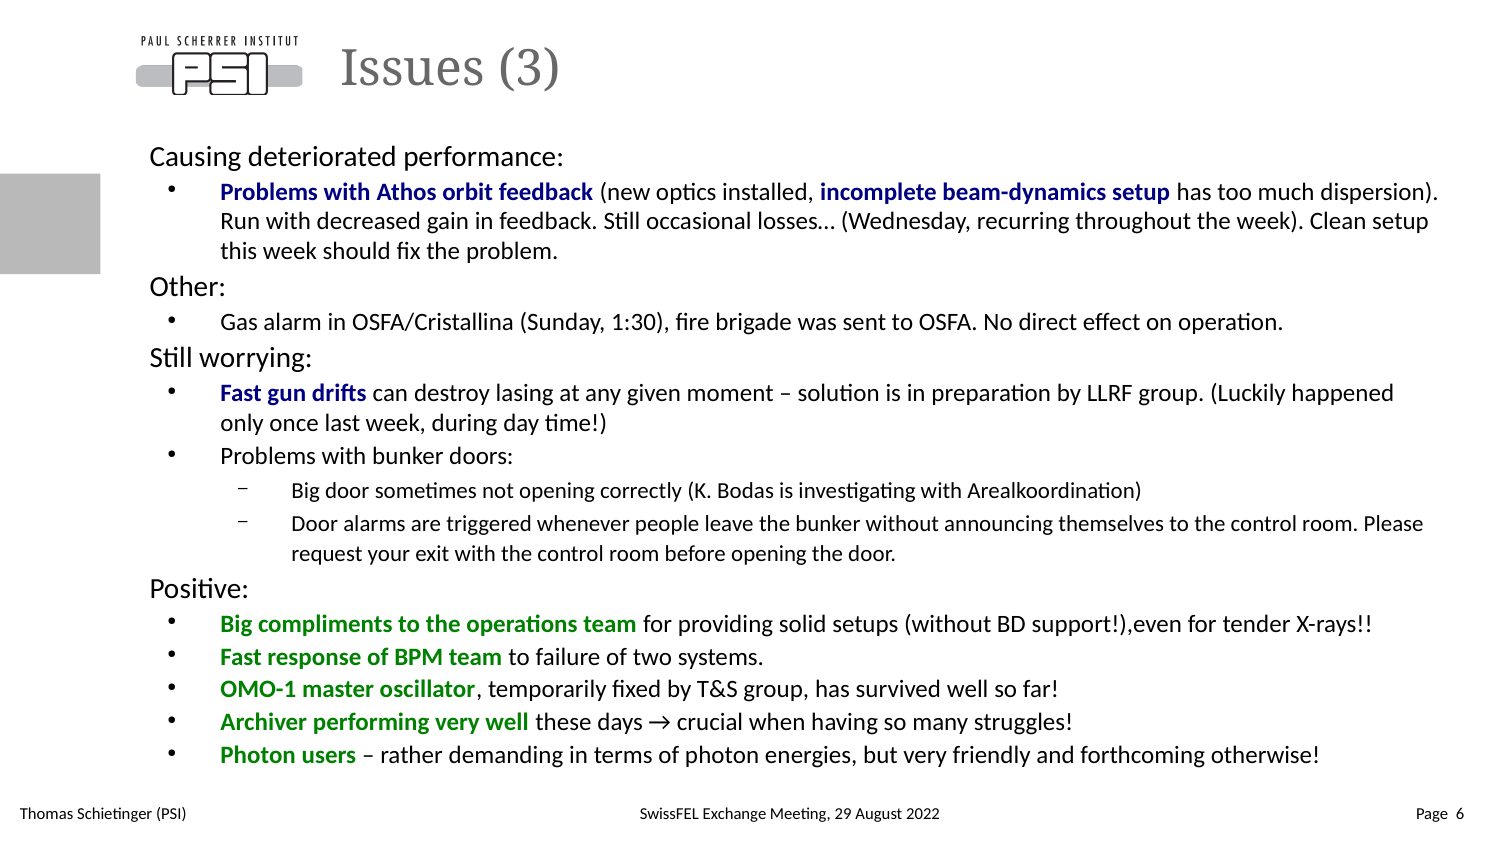

Issues (3)
# Causing deteriorated performance:
Problems with Athos orbit feedback (new optics installed, incomplete beam-dynamics setup has too much dispersion). Run with decreased gain in feedback. Still occasional losses… (Wednesday, recurring throughout the week). Clean setup this week should fix the problem.
Other:
Gas alarm in OSFA/Cristallina (Sunday, 1:30), fire brigade was sent to OSFA. No direct effect on operation.
Still worrying:
Fast gun drifts can destroy lasing at any given moment – solution is in preparation by LLRF group. (Luckily happened only once last week, during day time!)
Problems with bunker doors:
Big door sometimes not opening correctly (K. Bodas is investigating with Arealkoordination)
Door alarms are triggered whenever people leave the bunker without announcing themselves to the control room. Please request your exit with the control room before opening the door.
Positive:
Big compliments to the operations team for providing solid setups (without BD support!),even for tender X-rays!!
Fast response of BPM team to failure of two systems.
OMO-1 master oscillator, temporarily fixed by T&S group, has survived well so far!
Archiver performing very well these days → crucial when having so many struggles!
Photon users – rather demanding in terms of photon energies, but very friendly and forthcoming otherwise!